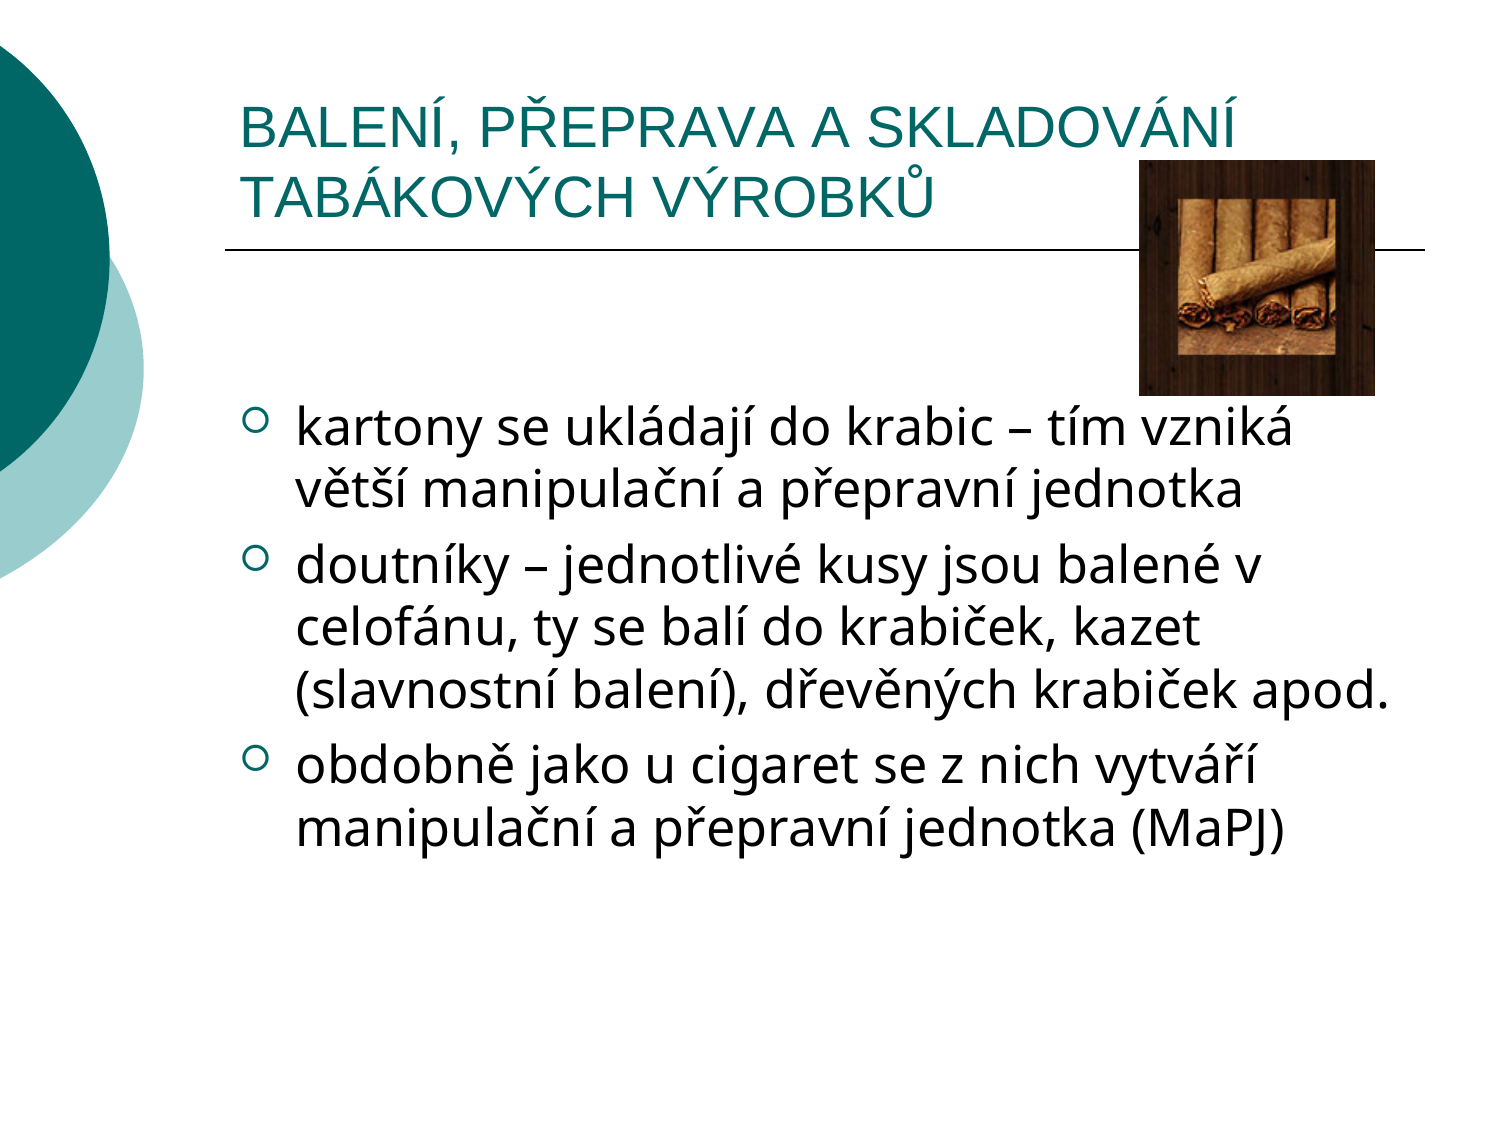

# BALENÍ, PŘEPRAVA A SKLADOVÁNÍ TABÁKOVÝCH VÝROBKŮ
kartony se ukládají do krabic – tím vzniká větší manipulační a přepravní jednotka
doutníky – jednotlivé kusy jsou balené v celofánu, ty se balí do krabiček, kazet (slavnostní balení), dřevěných krabiček apod.
obdobně jako u cigaret se z nich vytváří manipulační a přepravní jednotka (MaPJ)